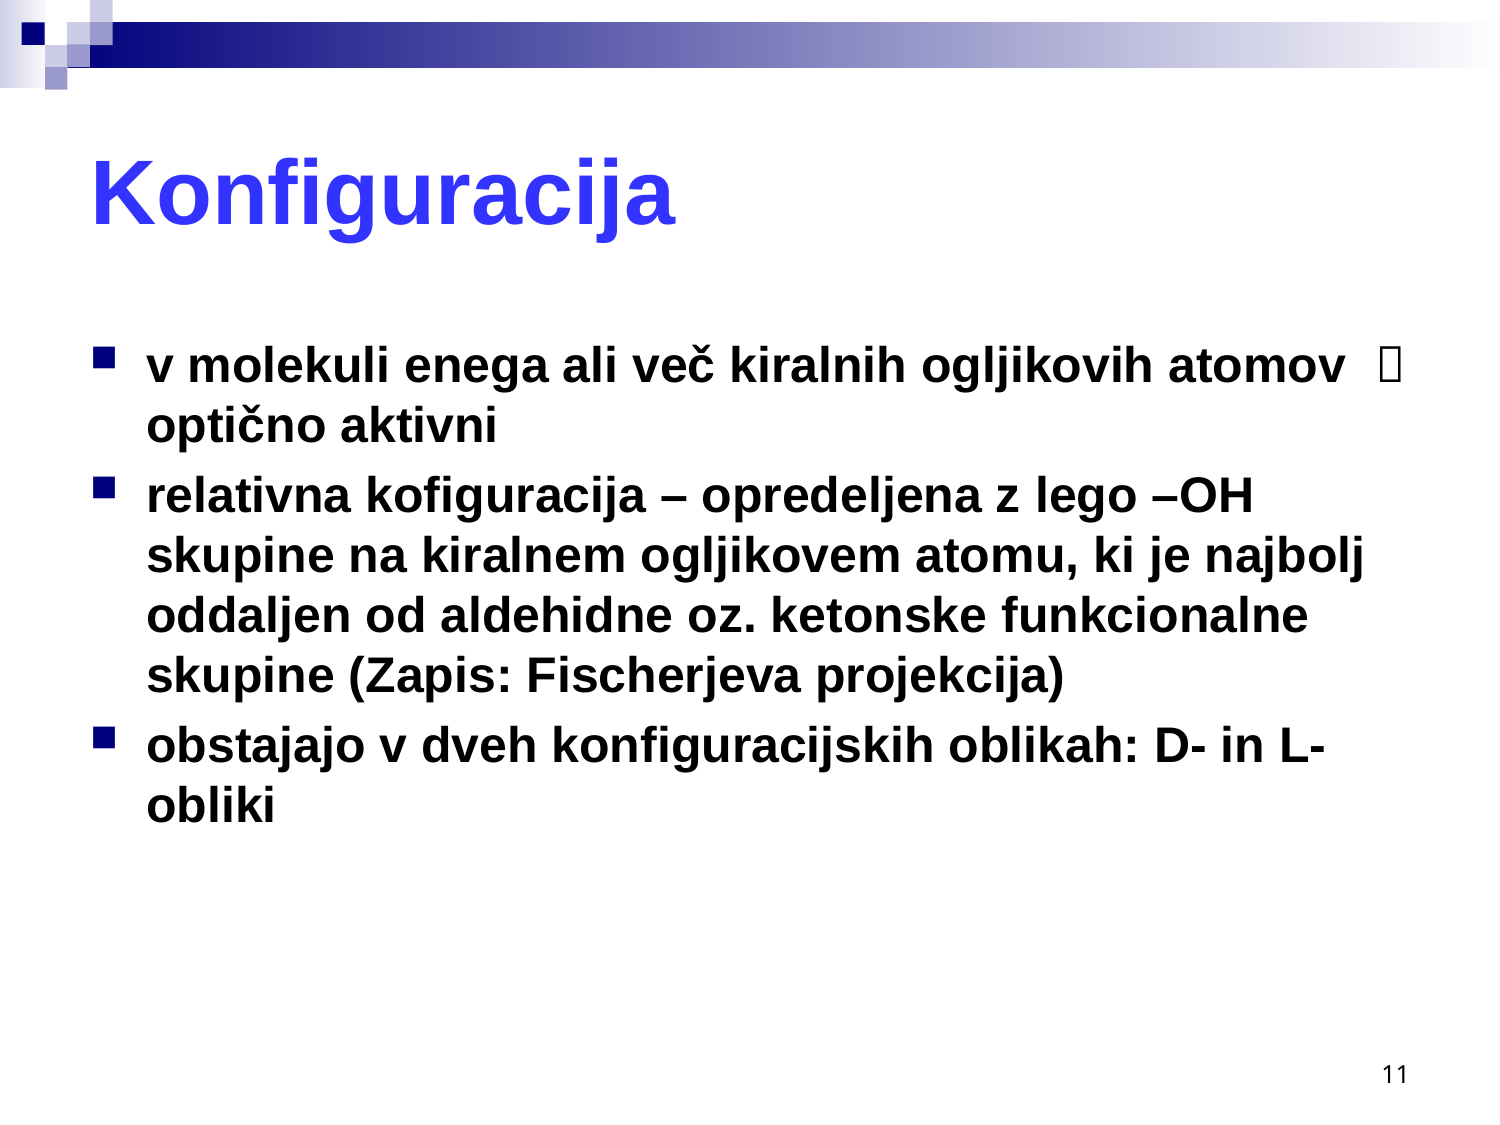

# Konfiguracija
v molekuli enega ali več kiralnih ogljikovih atomov  optično aktivni
relativna kofiguracija – opredeljena z lego –OH skupine na kiralnem ogljikovem atomu, ki je najbolj oddaljen od aldehidne oz. ketonske funkcionalne skupine (Zapis: Fischerjeva projekcija)
obstajajo v dveh konfiguracijskih oblikah: D- in L- obliki